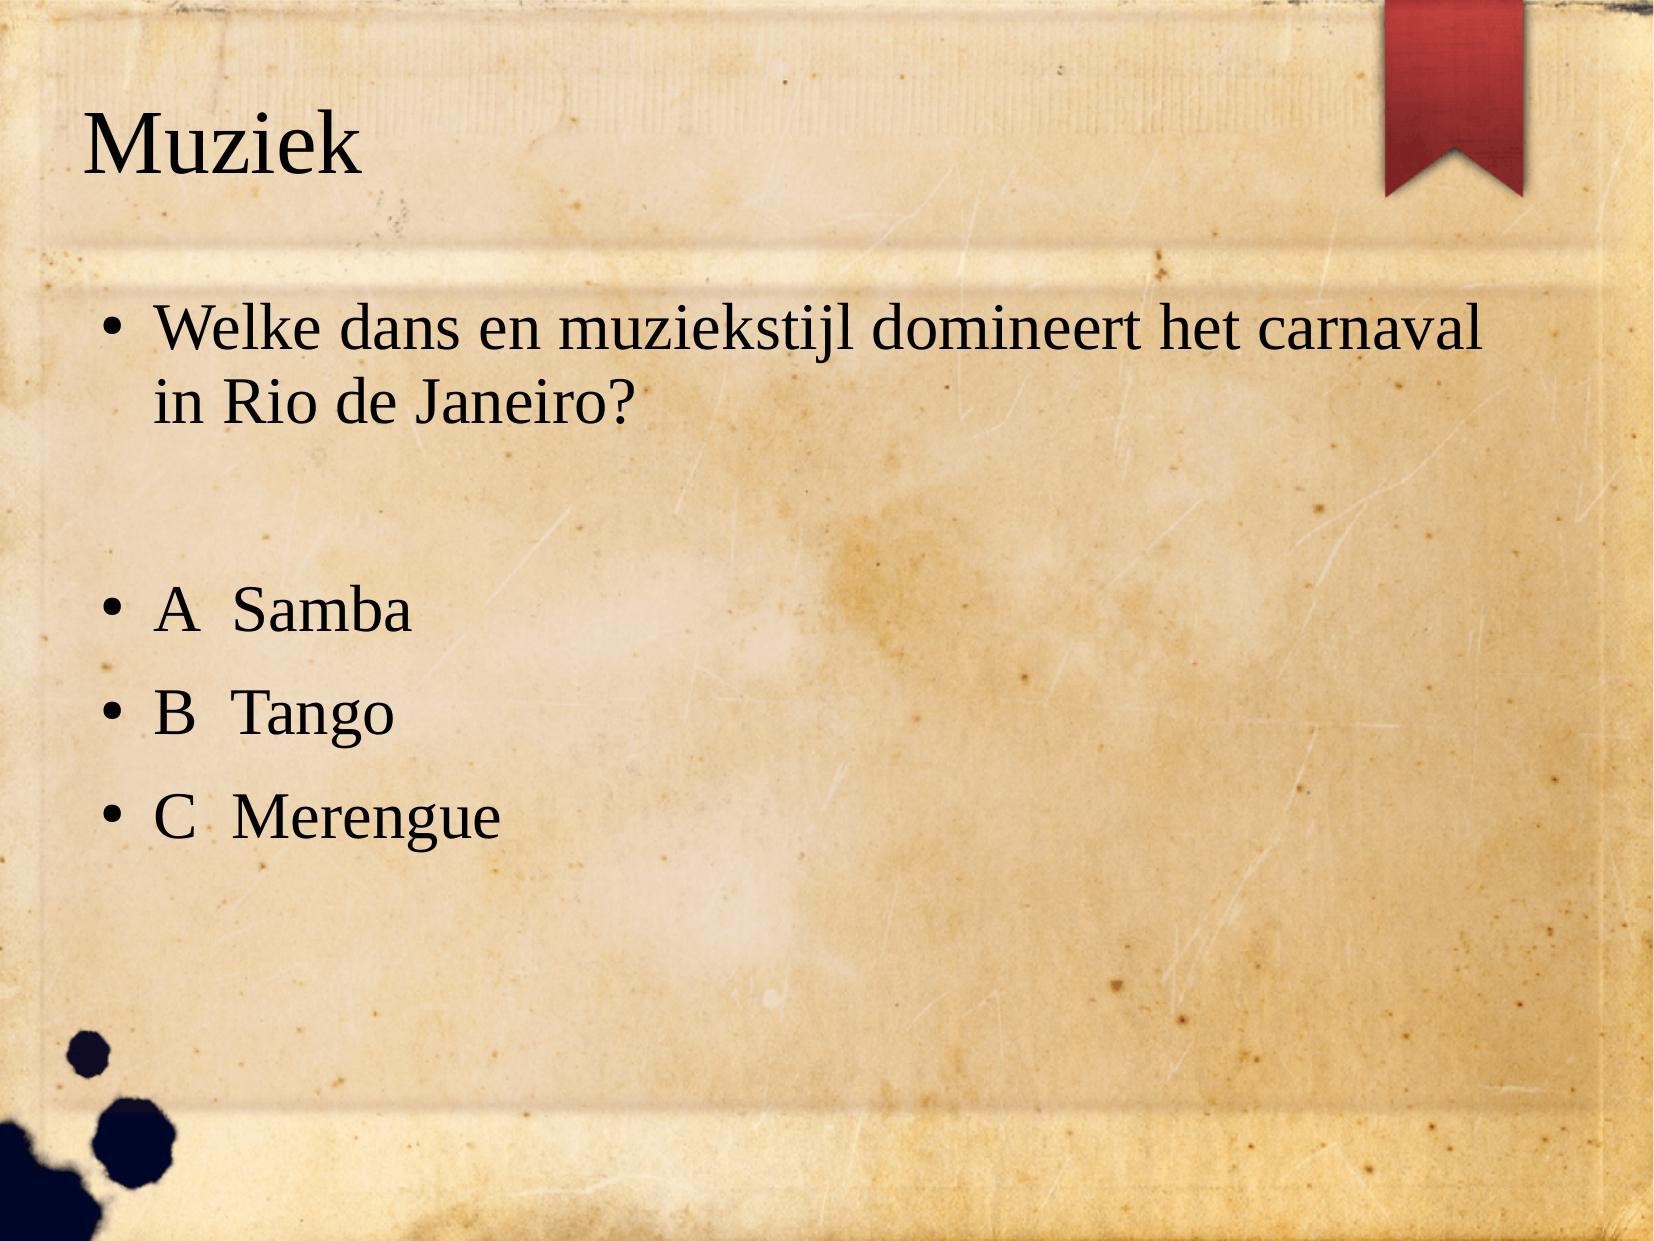

# Muziek
Welke dans en muziekstijl domineert het carnaval in Rio de Janeiro?
A Samba
B Tango
C Merengue